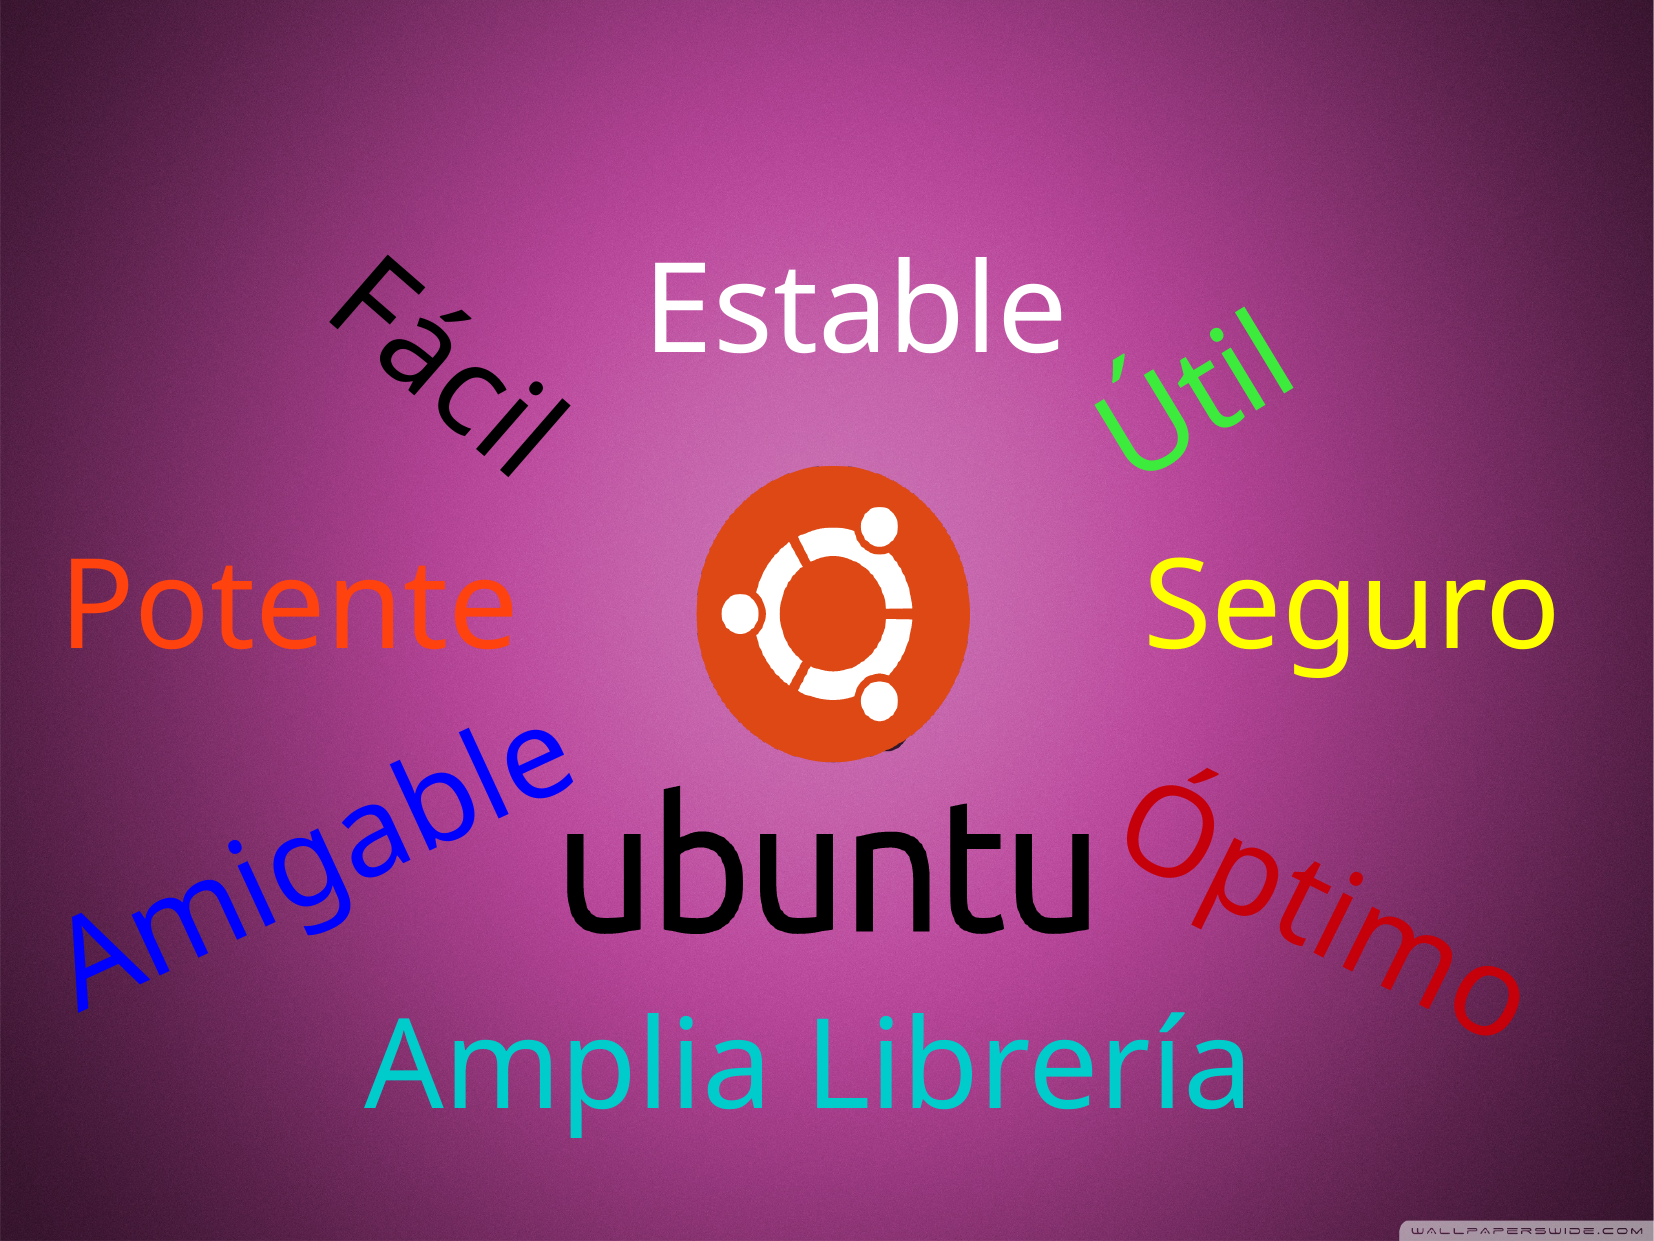

# Estable
Fácil
Útil
Potente
Seguro
Amigable
Óptimo
Amplia Librería